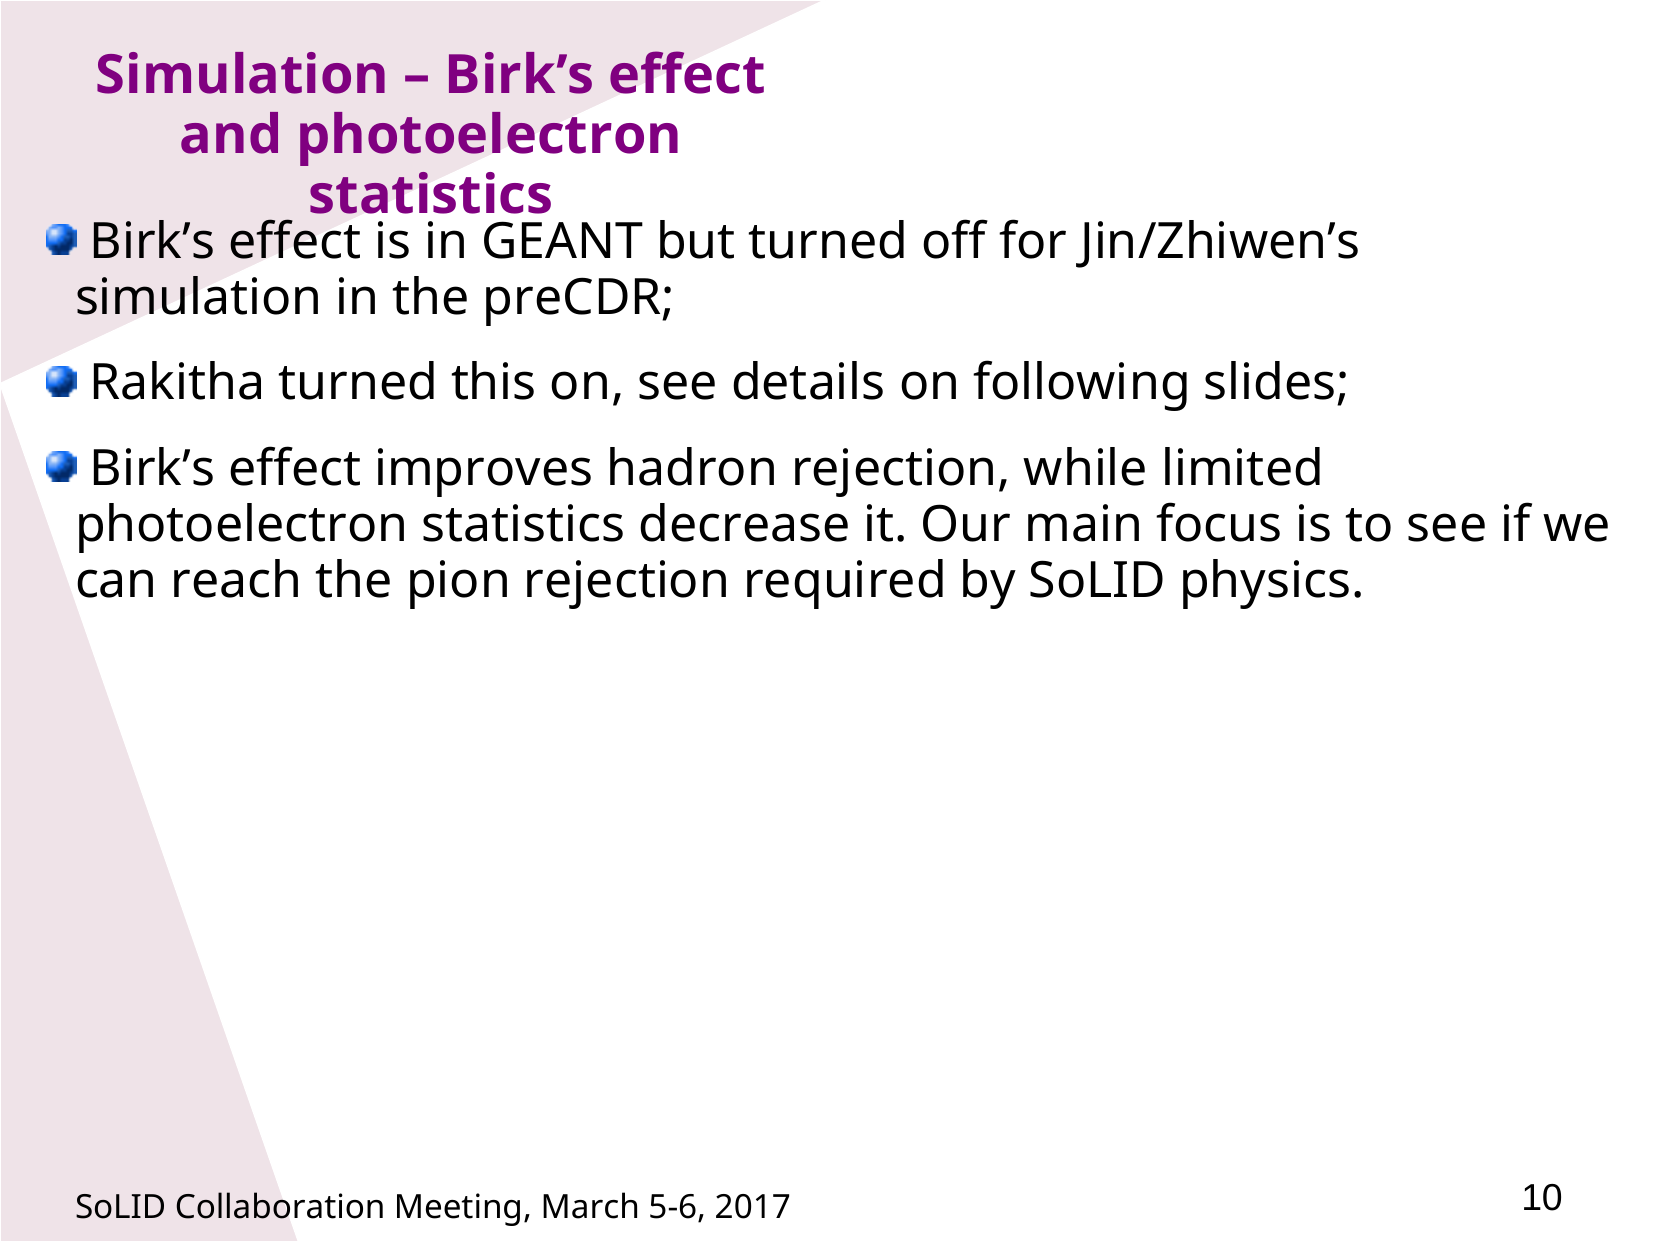

# Simulation – Birk’s effect and photoelectron statistics
 Birk’s effect is in GEANT but turned off for Jin/Zhiwen’s simulation in the preCDR;
 Rakitha turned this on, see details on following slides;
 Birk’s effect improves hadron rejection, while limited photoelectron statistics decrease it. Our main focus is to see if we can reach the pion rejection required by SoLID physics.
10